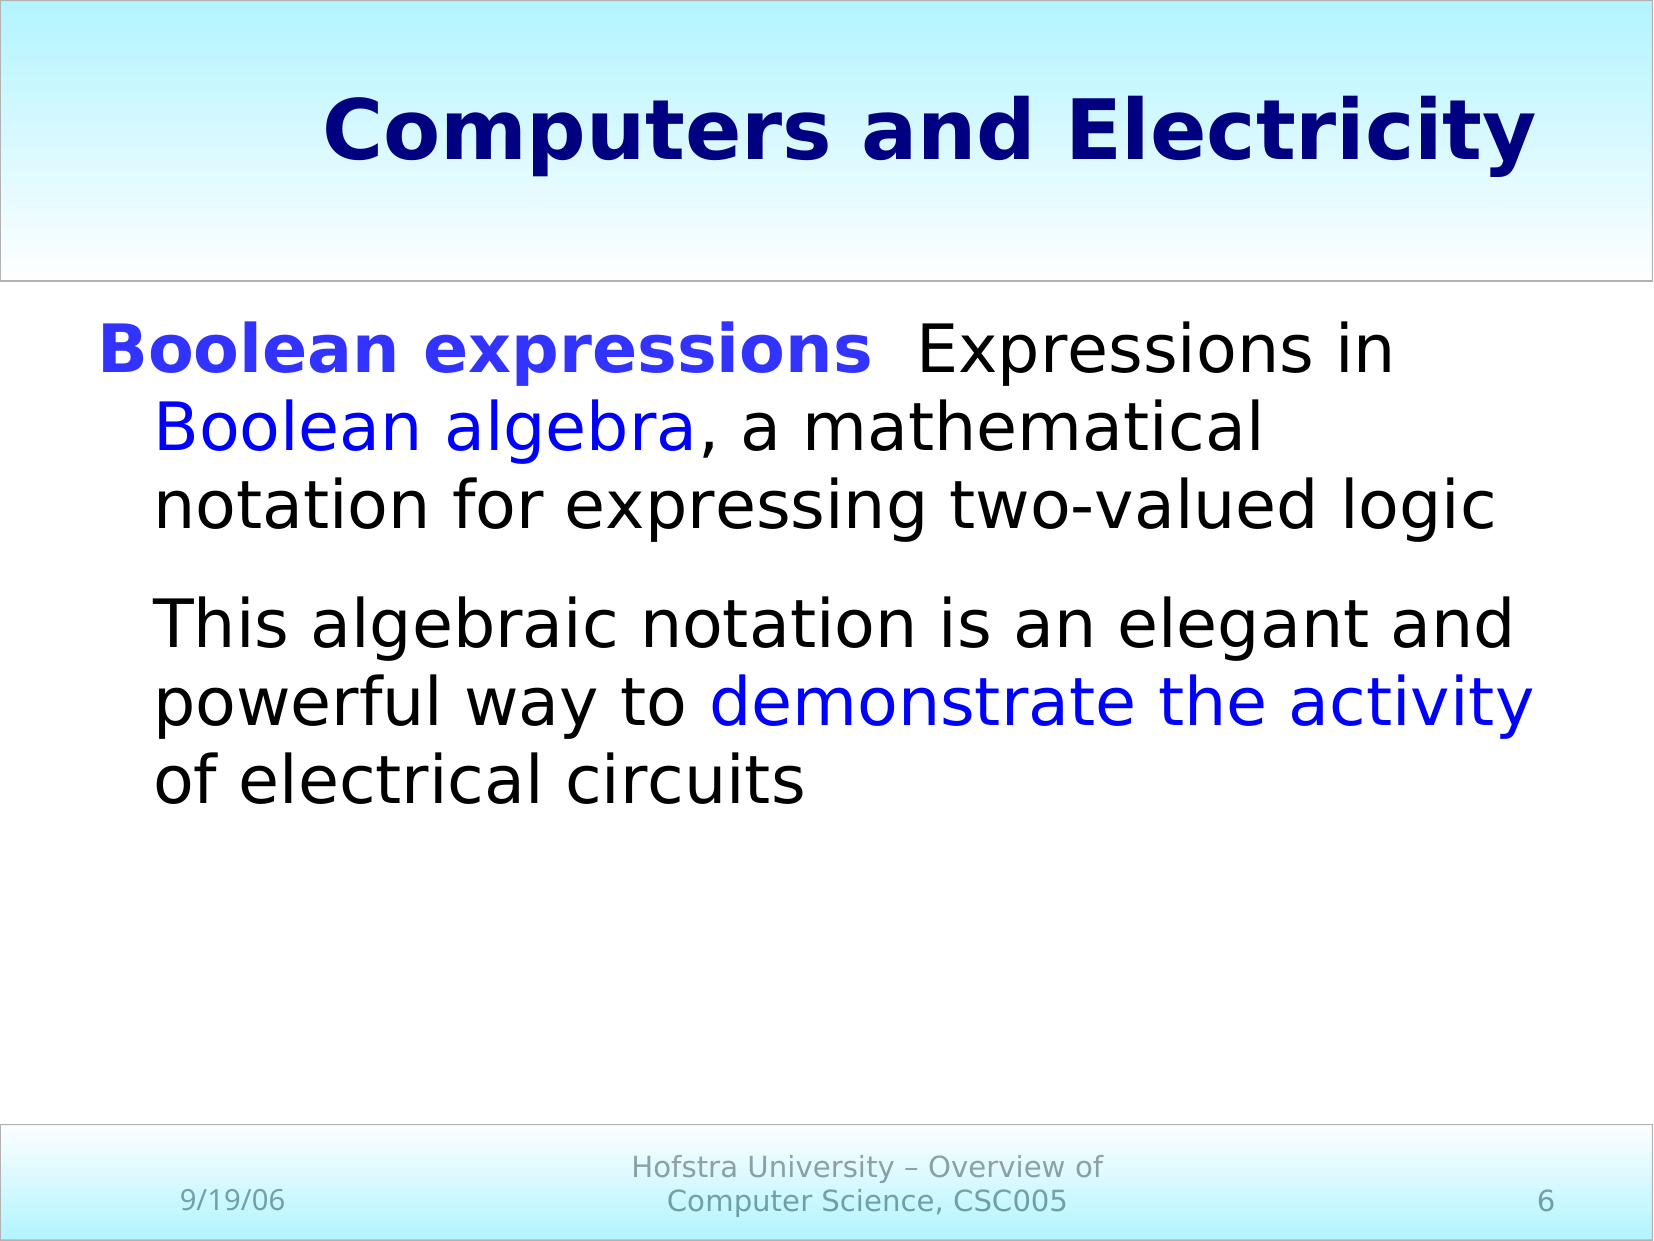

# Computers and Electricity
Boolean expressions Expressions in Boolean algebra, a mathematical notation for expressing two-valued logic
	This algebraic notation is an elegant and powerful way to demonstrate the activity of electrical circuits
09/27/06
6